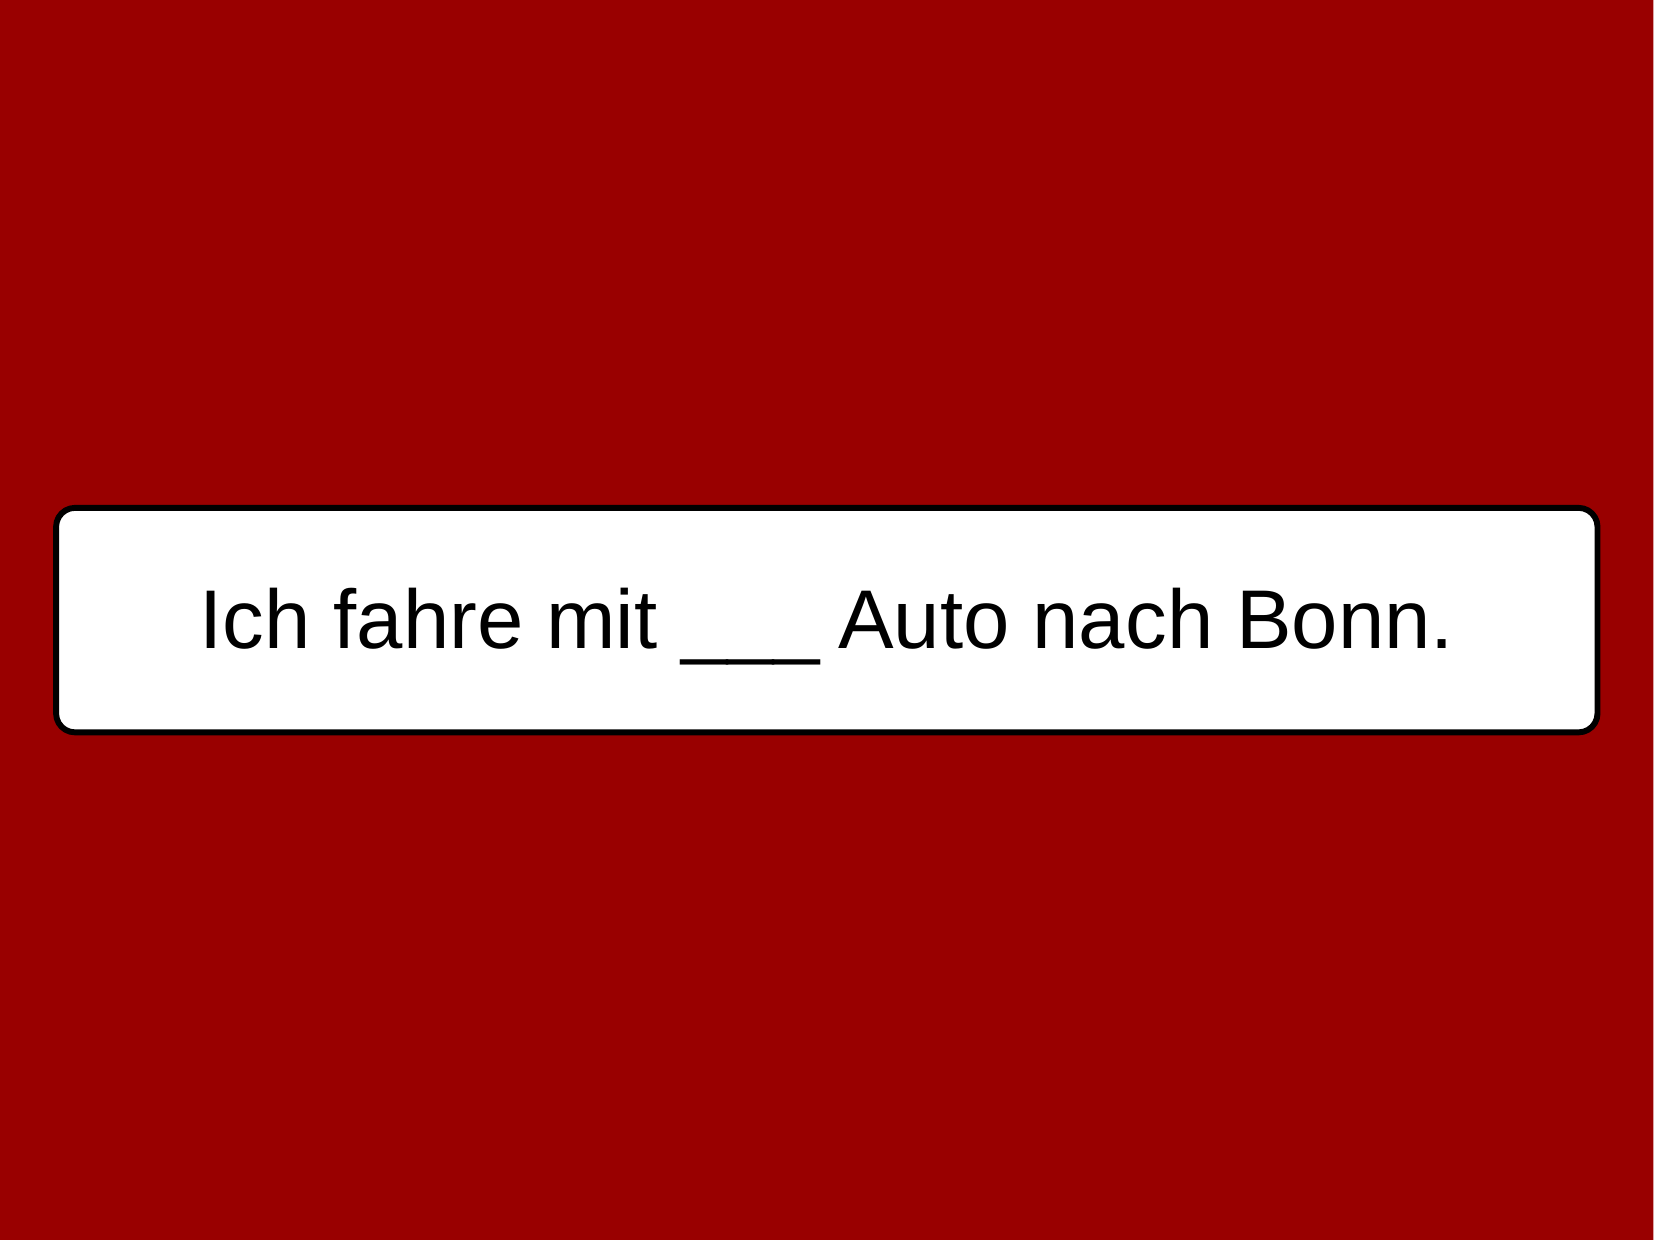

Ich fahre mit ___ Auto nach Bonn.